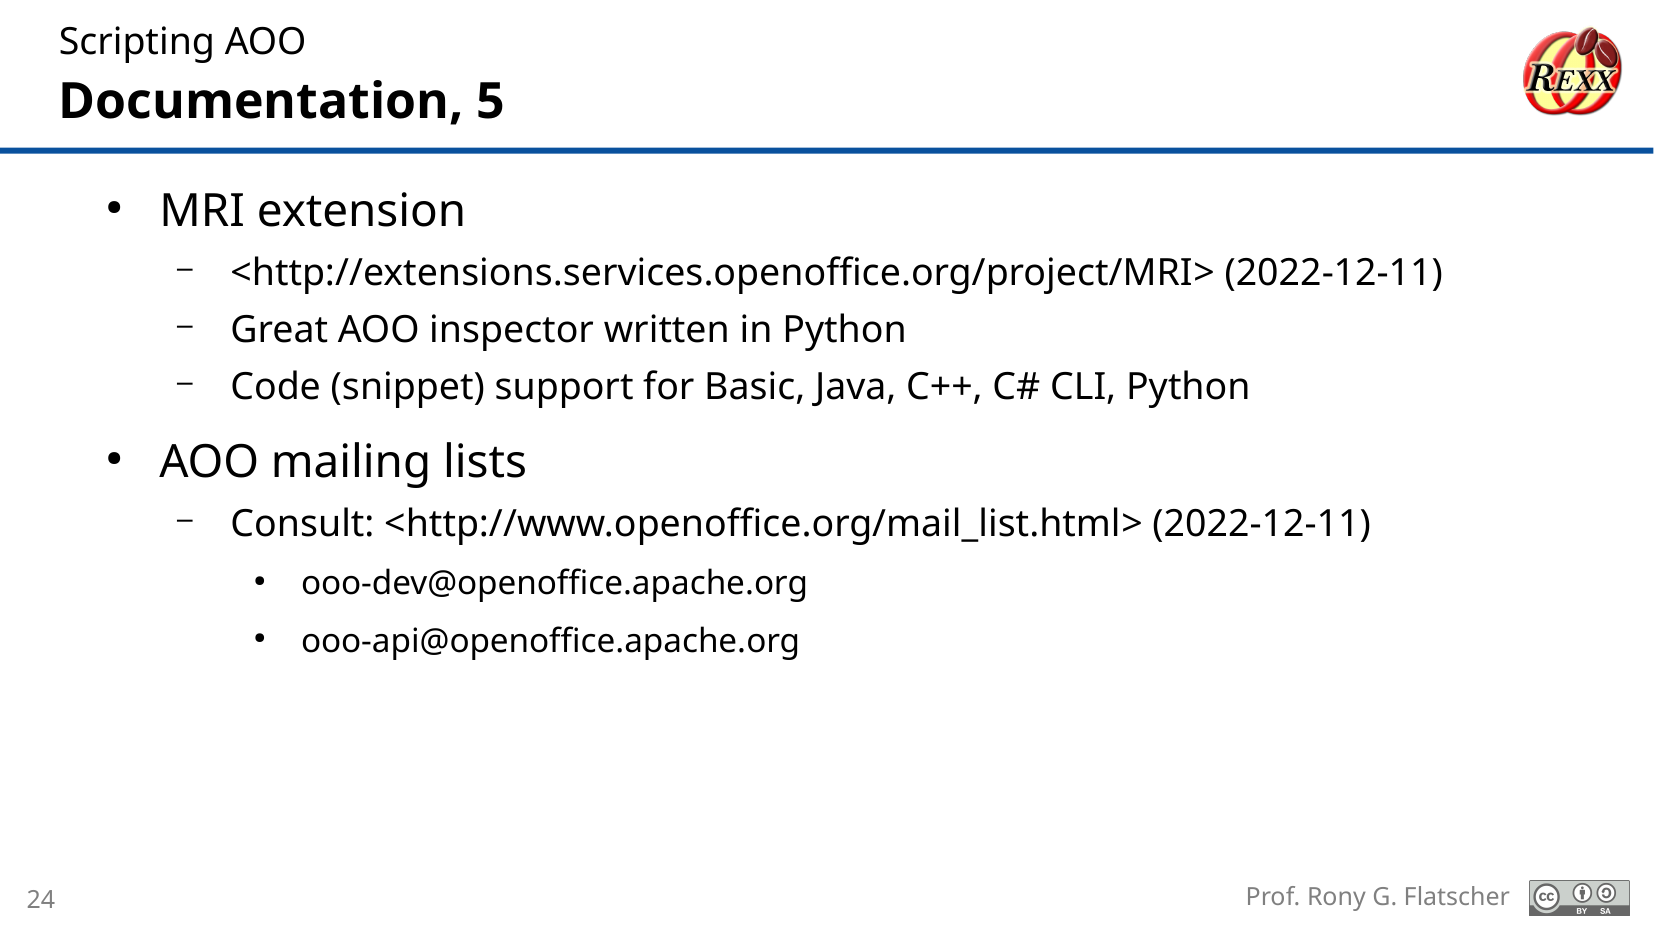

# Scripting AOO Documentation, 5
MRI extension
<http://extensions.services.openoffice.org/project/MRI> (2022-12-11)
Great AOO inspector written in Python
Code (snippet) support for Basic, Java, C++, C# CLI, Python
AOO mailing lists
Consult: <http://www.openoffice.org/mail_list.html> (2022-12-11)
ooo-dev@openoffice.apache.org
ooo-api@openoffice.apache.org